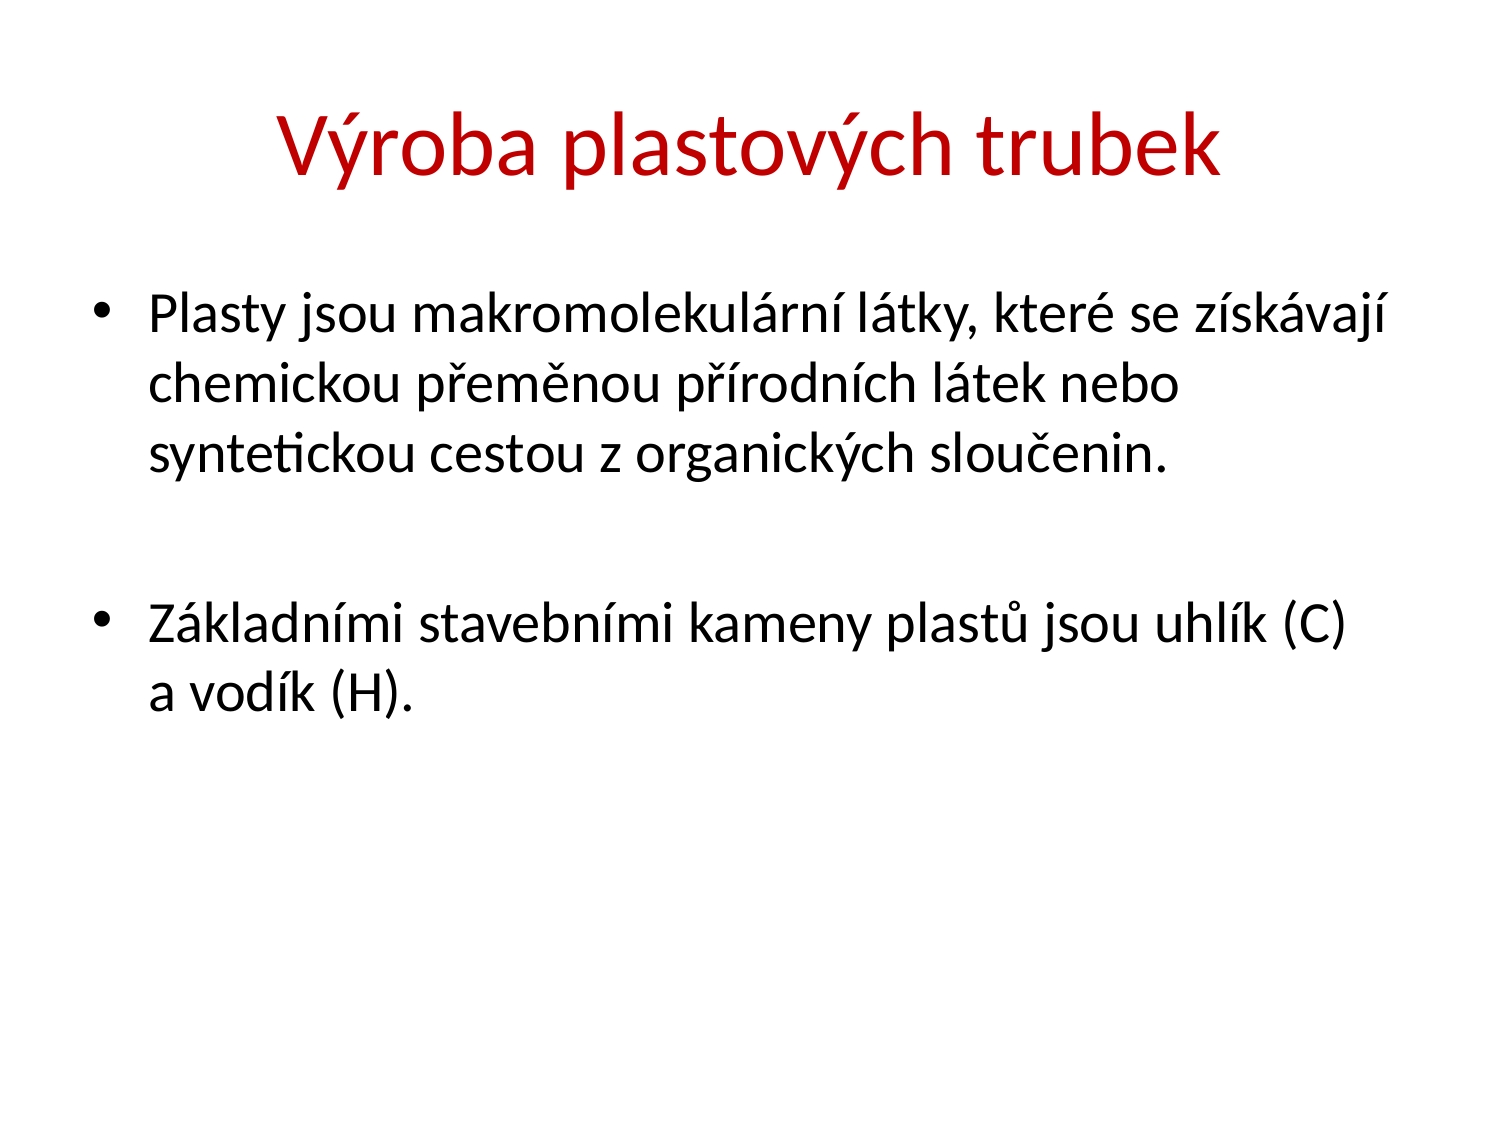

# Výroba plastových trubek
Plasty jsou makromolekulární látky, které se získávají chemickou přeměnou přírodních látek nebo syntetickou cestou z organických sloučenin.
Základními stavebními kameny plastů jsou uhlík (C)
a vodík (H).